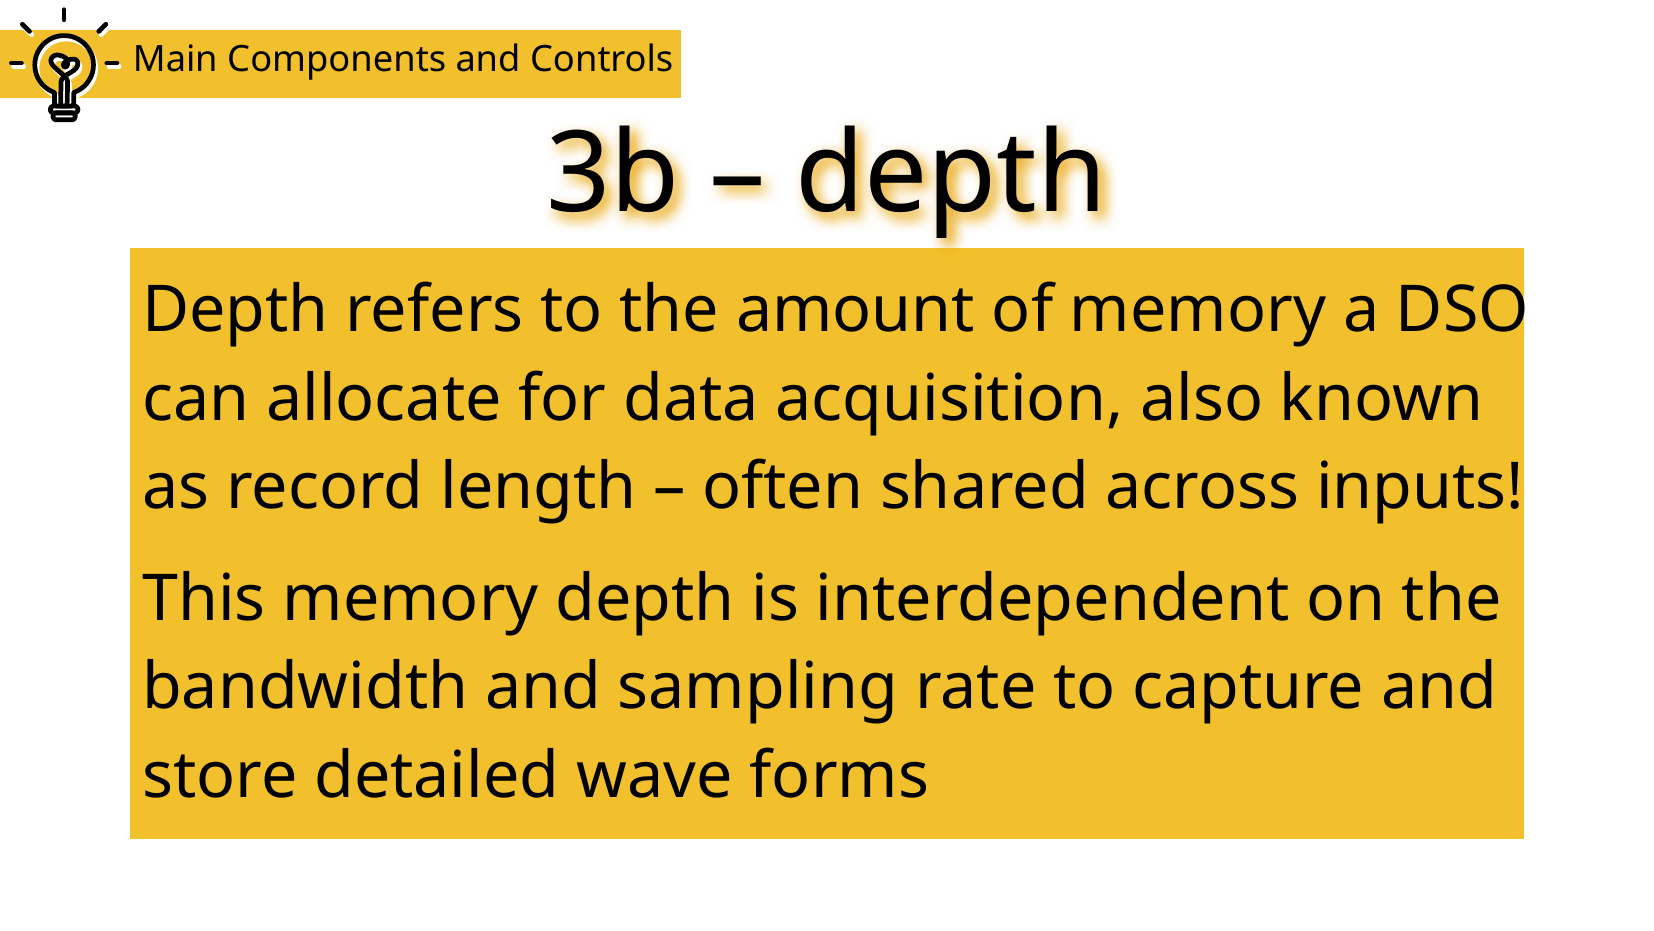

Main Components and Controls
# 3b – depth
Depth refers to the amount of memory a DSO can allocate for data acquisition, also known as record length – often shared across inputs!
This memory depth is interdependent on the bandwidth and sampling rate to capture and store detailed wave forms